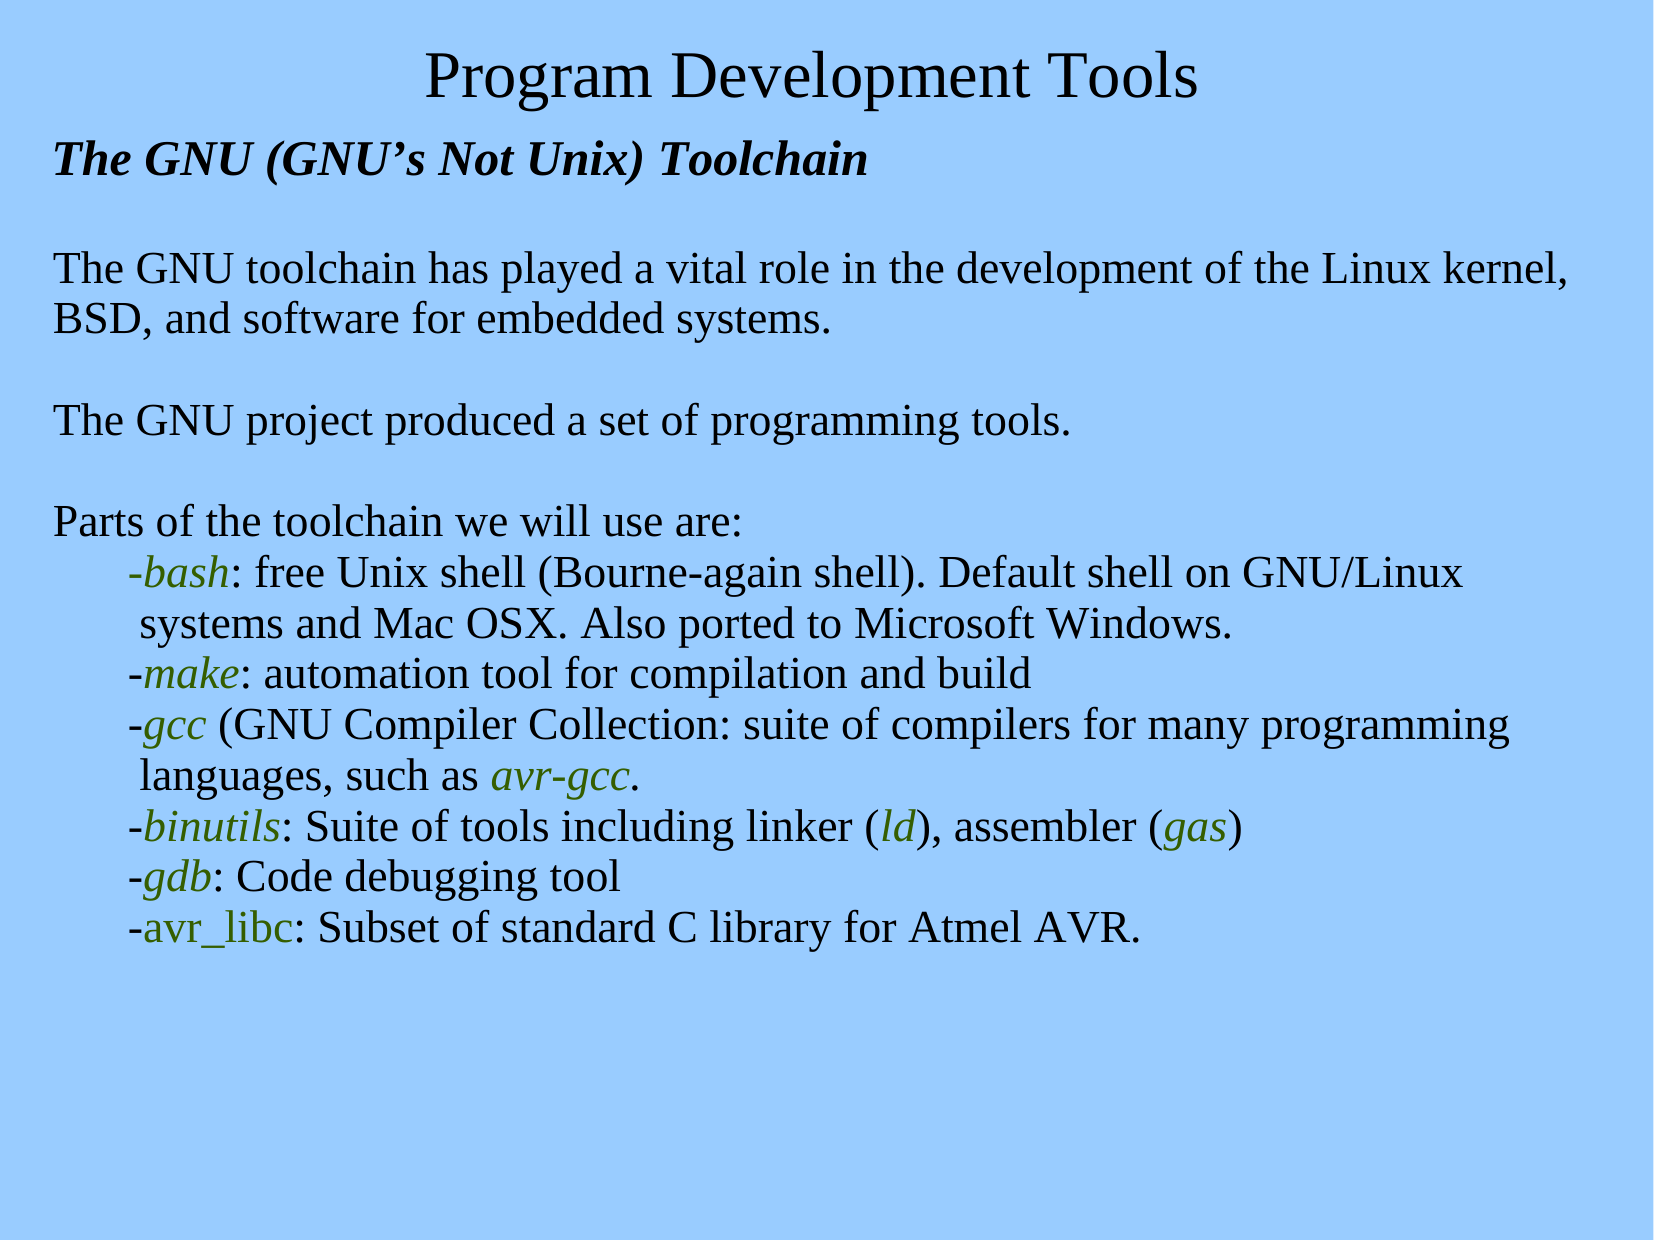

Program Development Tools
The GNU (GNU’s Not Unix) Toolchain
The GNU toolchain has played a vital role in the development of the Linux kernel, BSD, and software for embedded systems.
The GNU project produced a set of programming tools.
Parts of the toolchain we will use are:
	-bash: free Unix shell (Bourne-again shell). Default shell on GNU/Linux
 	 systems and Mac OSX. Also ported to Microsoft Windows.
	-make: automation tool for compilation and build
	-gcc (GNU Compiler Collection: suite of compilers for many programming
	 languages, such as avr-gcc.
	-binutils: Suite of tools including linker (ld), assembler (gas)
	-gdb: Code debugging tool
	-avr_libc: Subset of standard C library for Atmel AVR.